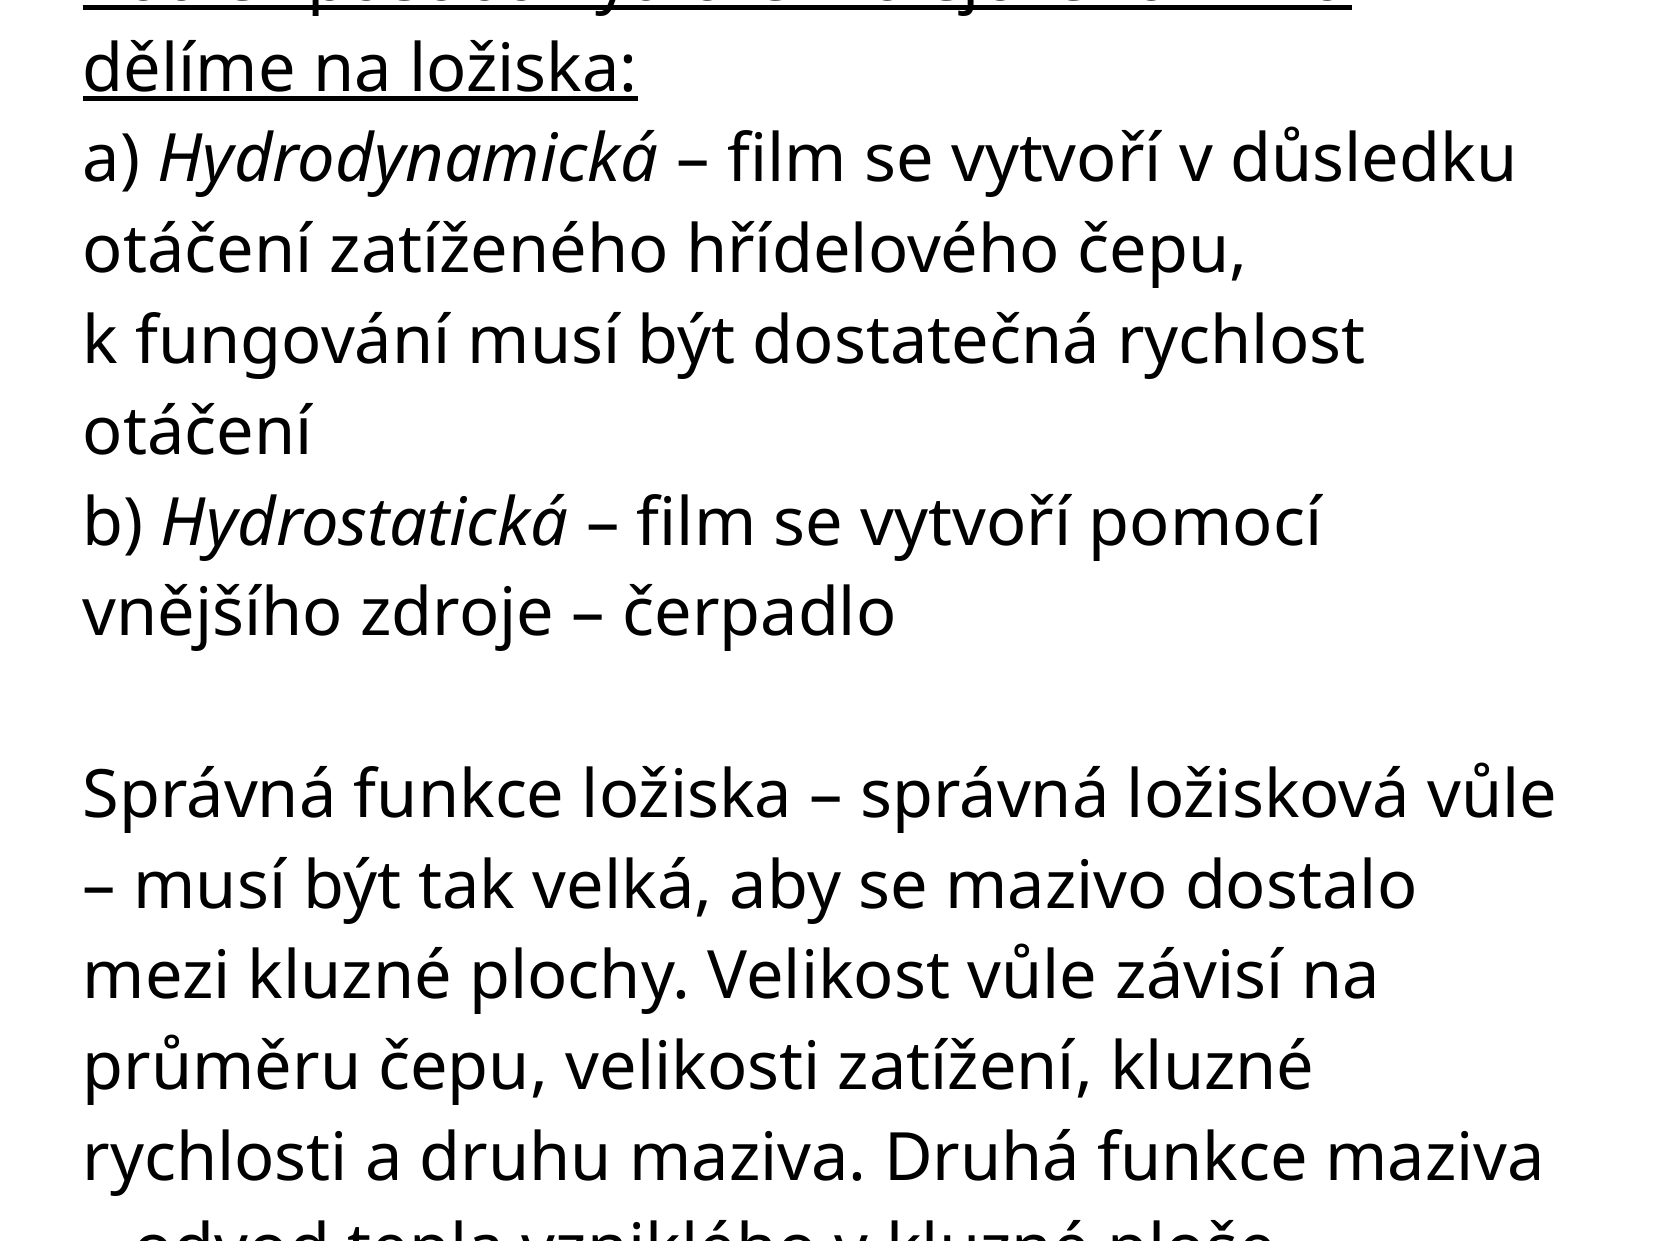

# Podle způsobu vytvoření olejového filmu dělíme na ložiska:
a) Hydrodynamická – film se vytvoří v důsledku otáčení zatíženého hřídelového čepu, k fungování musí být dostatečná rychlost otáčení
b) Hydrostatická – film se vytvoří pomocí vnějšího zdroje – čerpadlo
Správná funkce ložiska – správná ložisková vůle – musí být tak velká, aby se mazivo dostalo mezi kluzné plochy. Velikost vůle závisí na průměru čepu, velikosti zatížení, kluzné rychlosti a druhu maziva. Druhá funkce maziva – odvod tepla vzniklého v kluzné ploše.